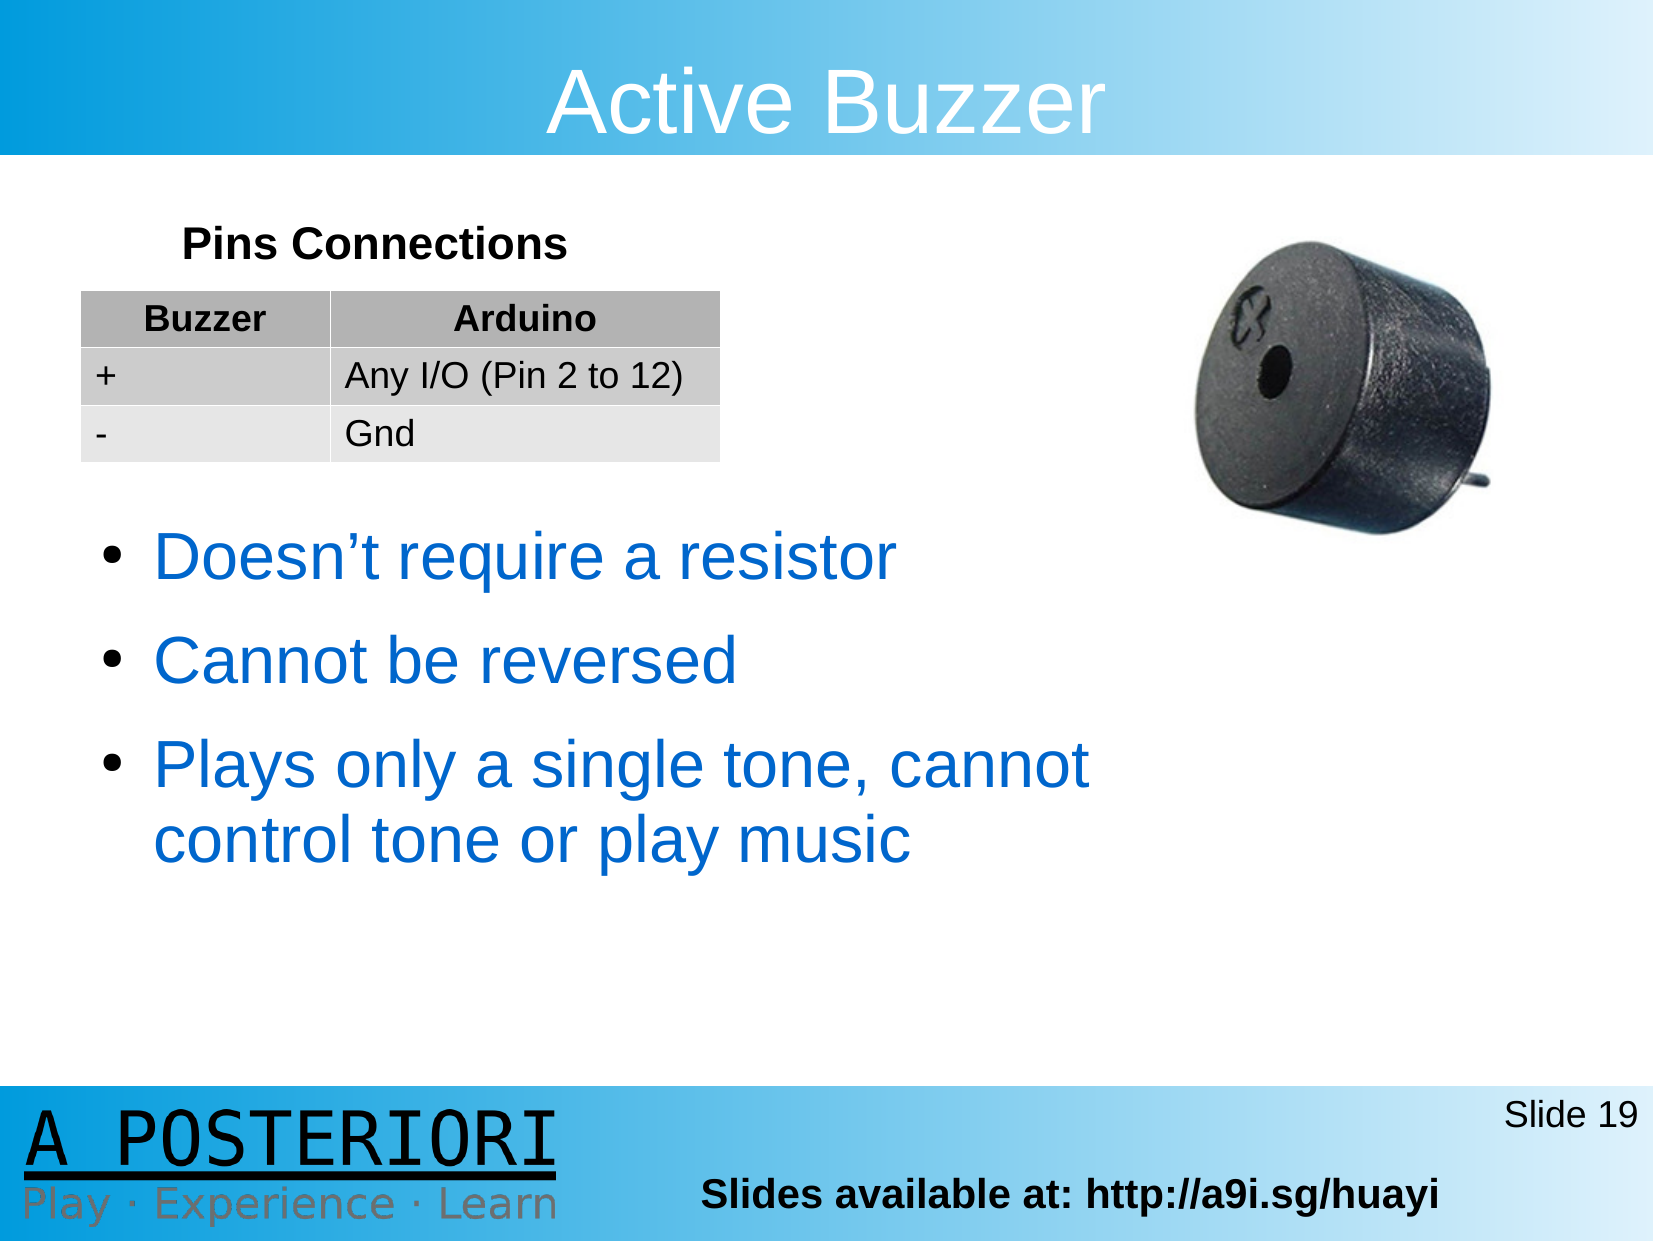

# Active Buzzer
Pins Connections
| Buzzer | Arduino |
| --- | --- |
| + | Any I/O (Pin 2 to 12) |
| - | Gnd |
Doesn’t require a resistor
Cannot be reversed
Plays only a single tone, cannot control tone or play music